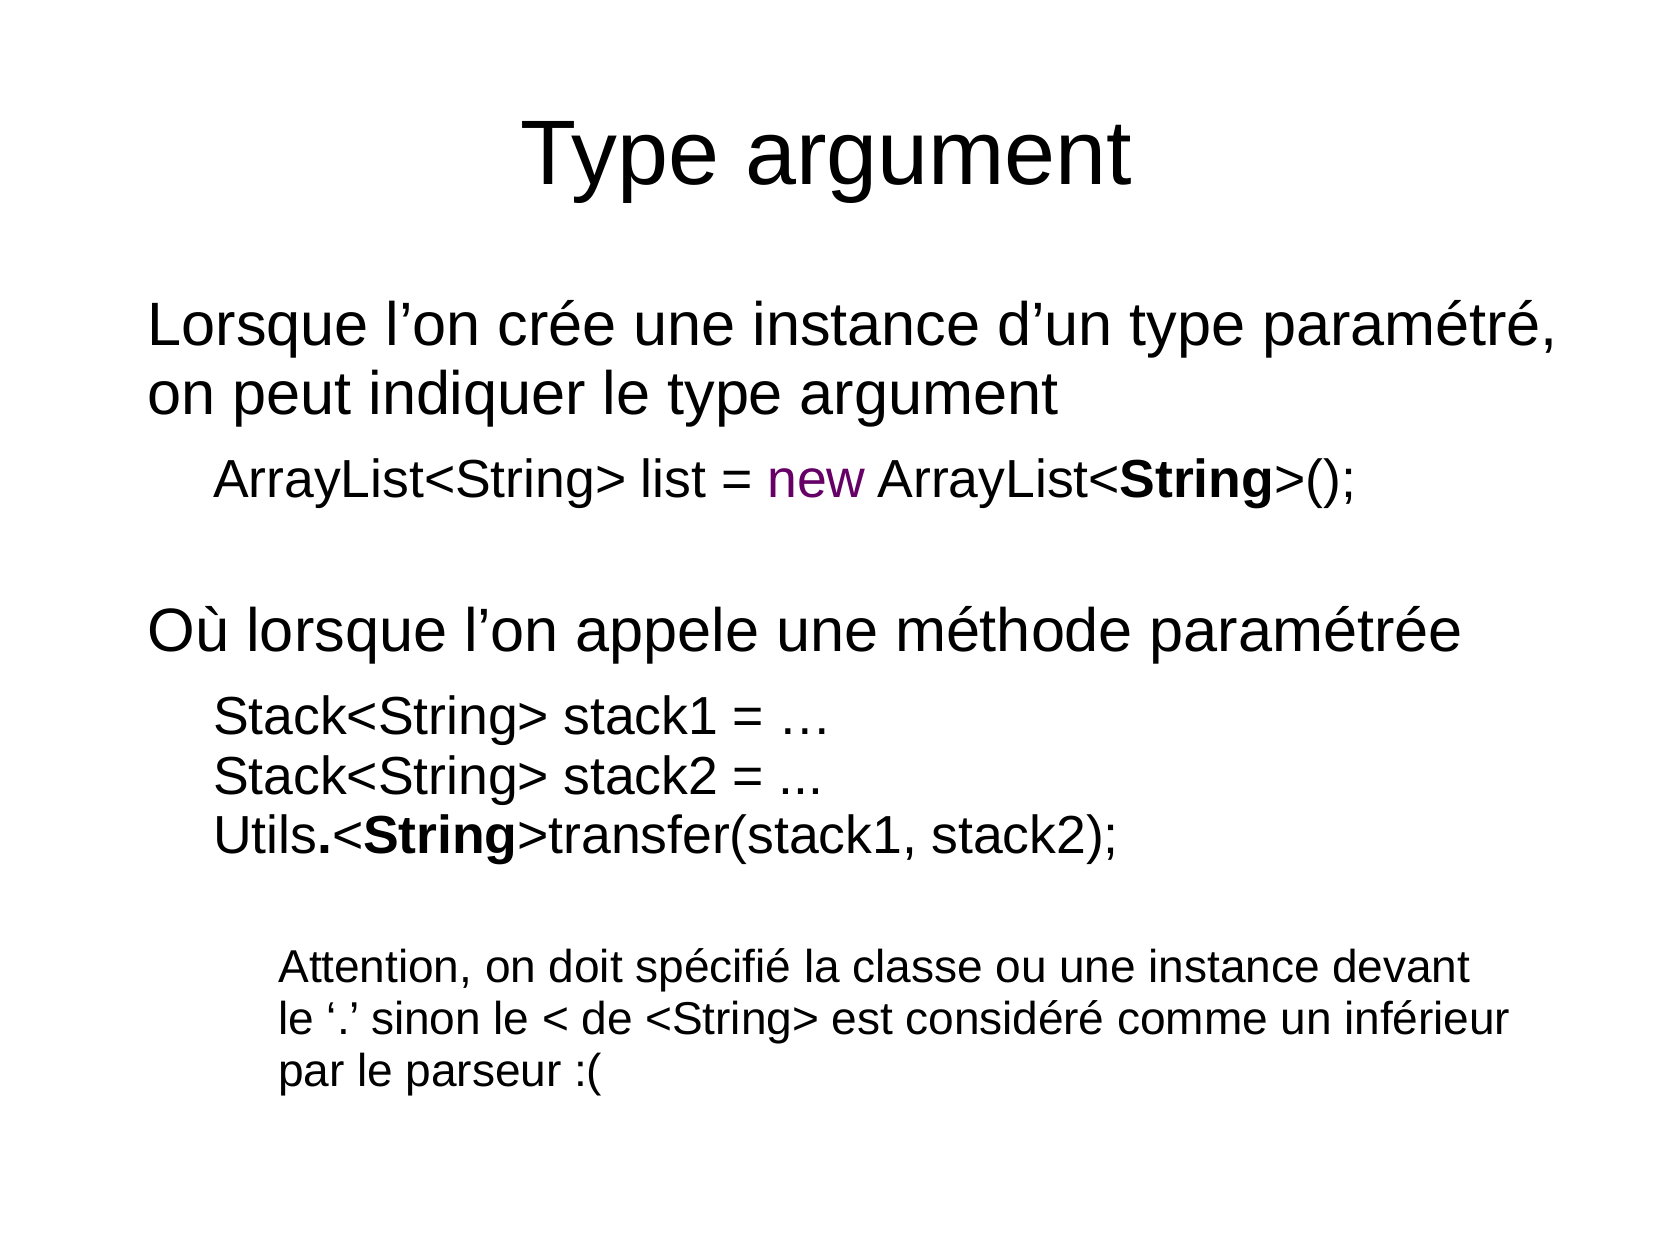

# Type argument
Lorsque l’on crée une instance d’un type paramétré, on peut indiquer le type argument
ArrayList<String> list = new ArrayList<String>();
Où lorsque l’on appele une méthode paramétrée
Stack<String> stack1 = …
Stack<String> stack2 = ...
Utils.<String>transfer(stack1, stack2);
Attention, on doit spécifié la classe ou une instance devant
le ‘.’ sinon le < de <String> est considéré comme un inférieur
par le parseur :(